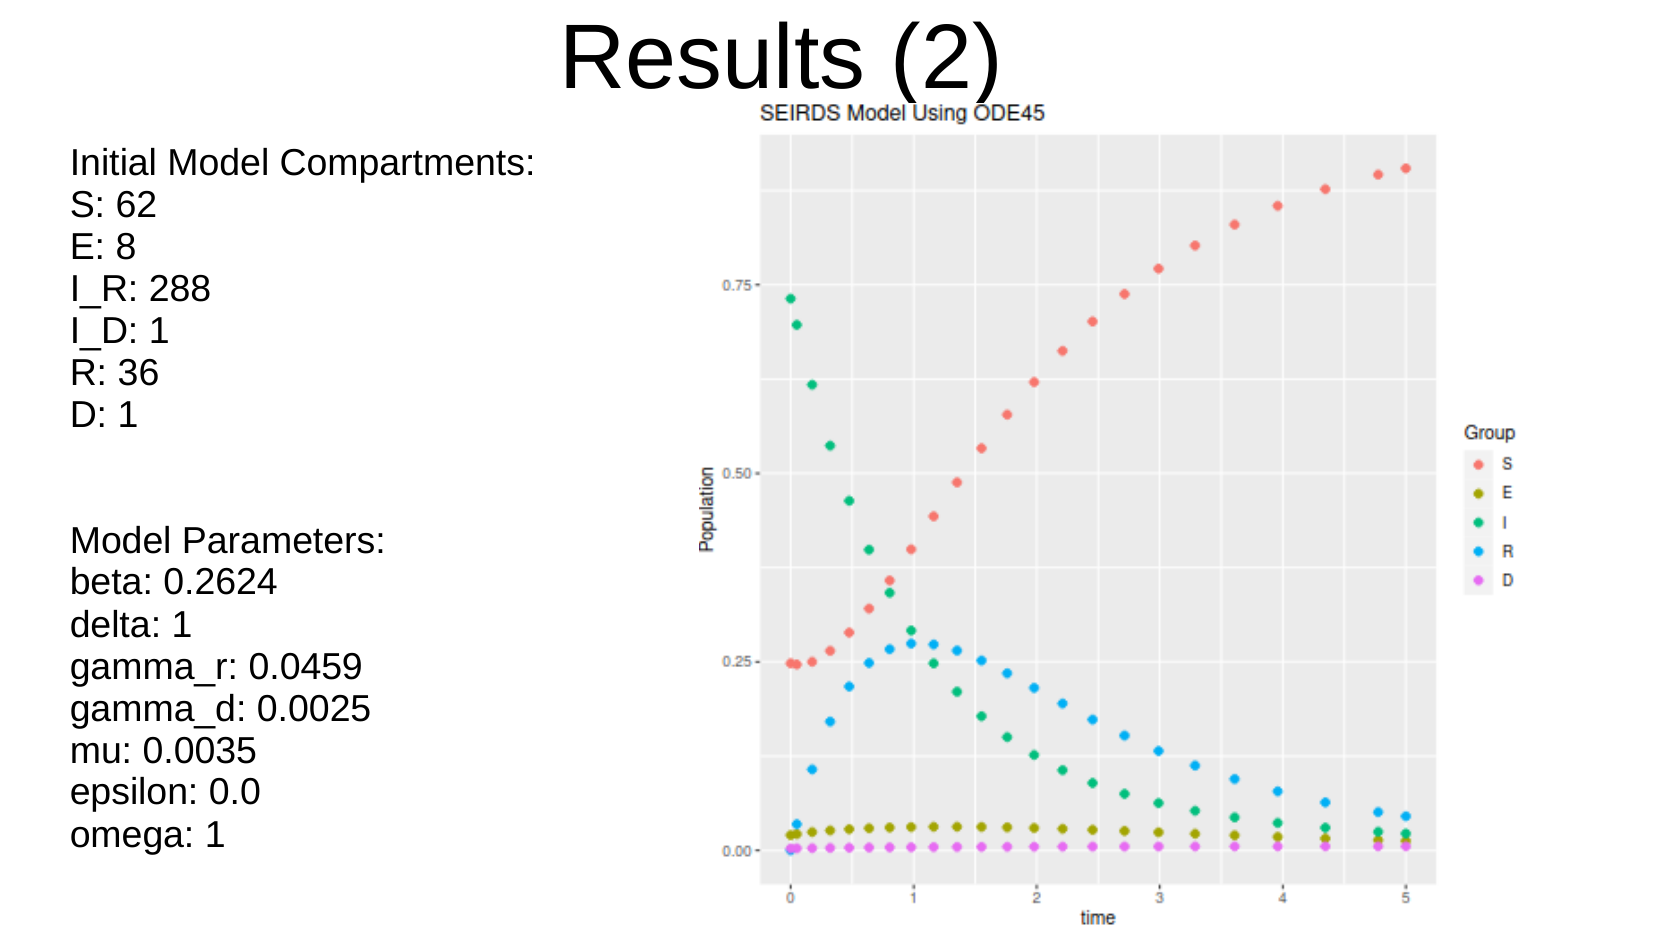

# Results (2)
Initial Model Compartments:
S: 62
E: 8
I_R: 288
I_D: 1
R: 36
D: 1
Model Parameters:
beta: 0.2624
delta: 1
gamma_r: 0.0459
gamma_d: 0.0025
mu: 0.0035
epsilon: 0.0
omega: 1